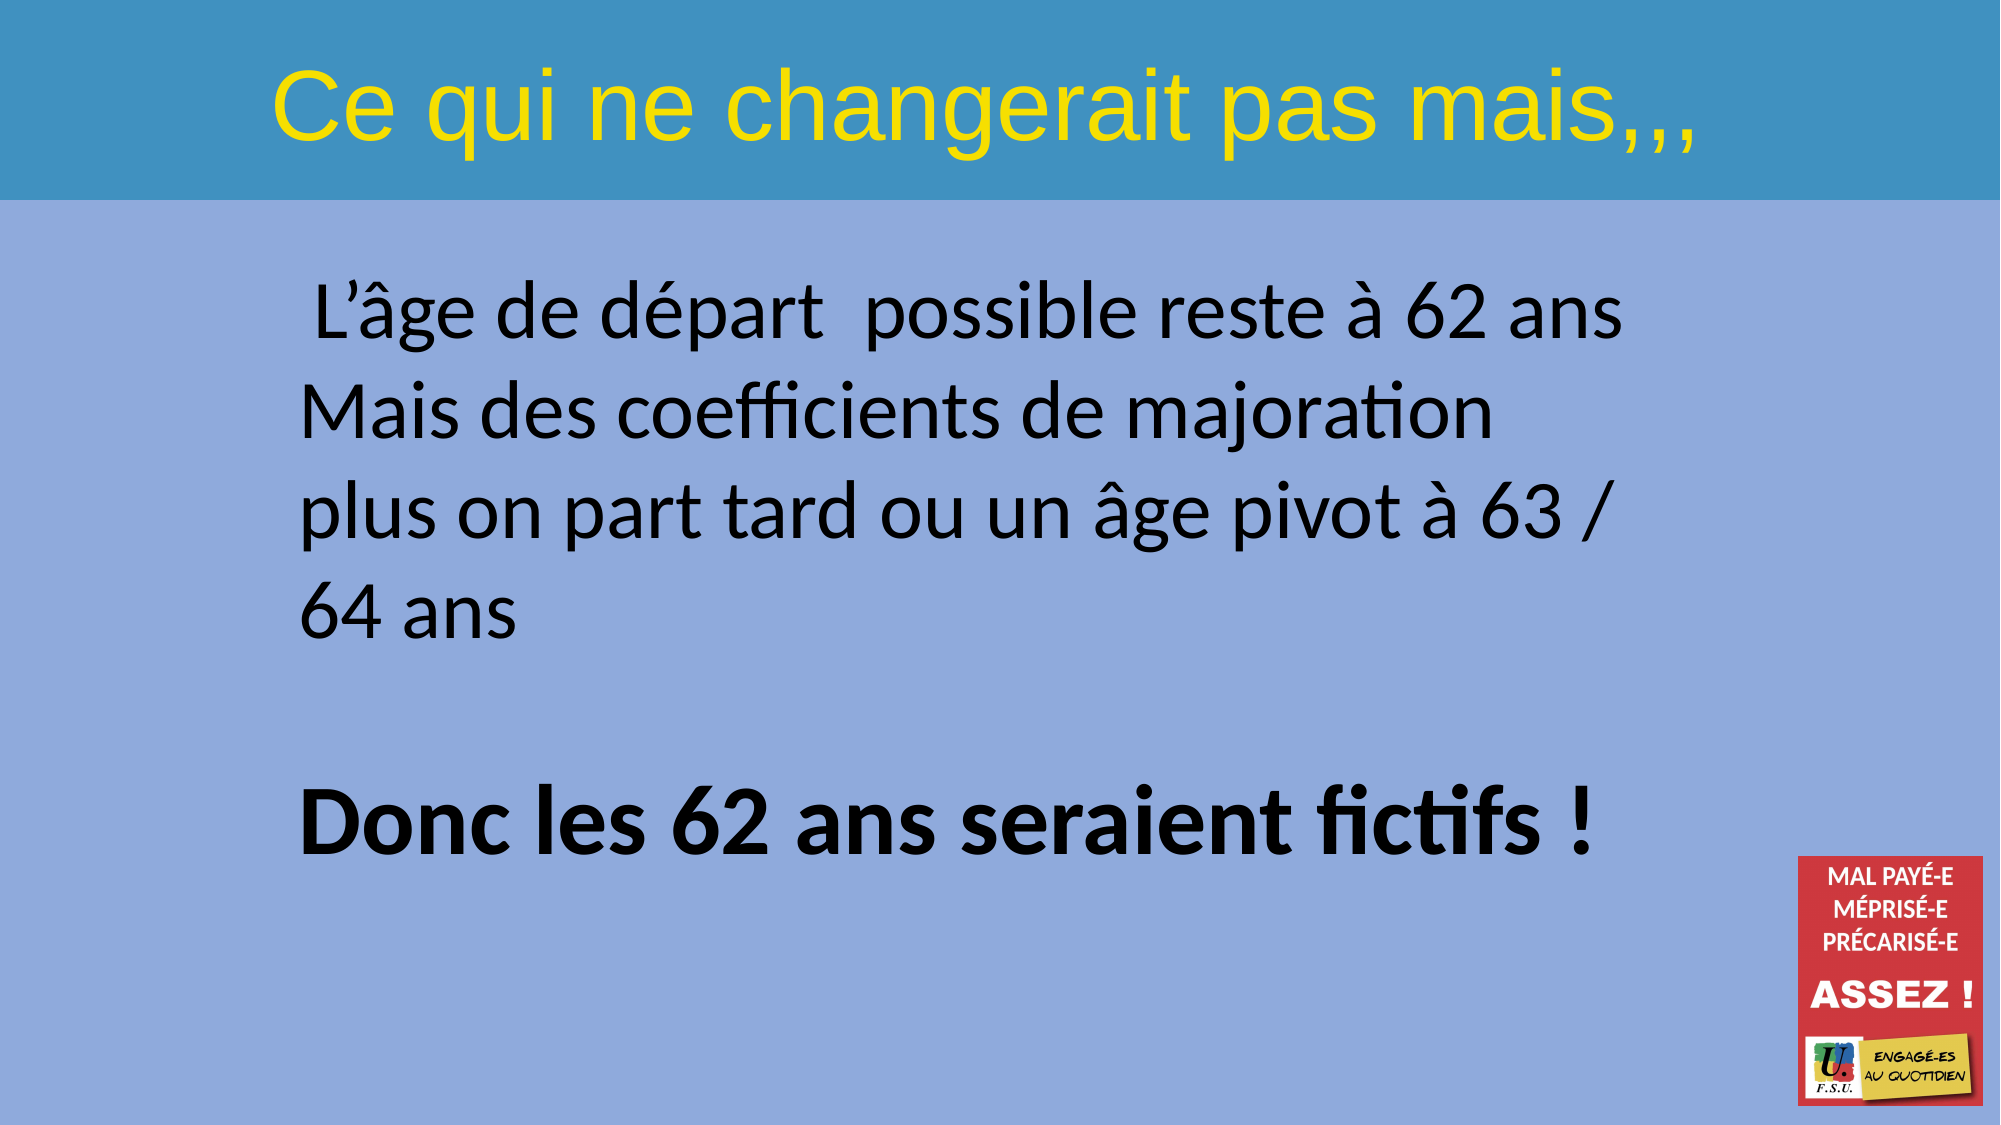

Ce qui ne changerait pas mais,,,
 L’âge de départ possible reste à 62 ans
Mais des coefficients de majoration plus on part tard ou un âge pivot à 63 / 64 ans
Donc les 62 ans seraient fictifs !